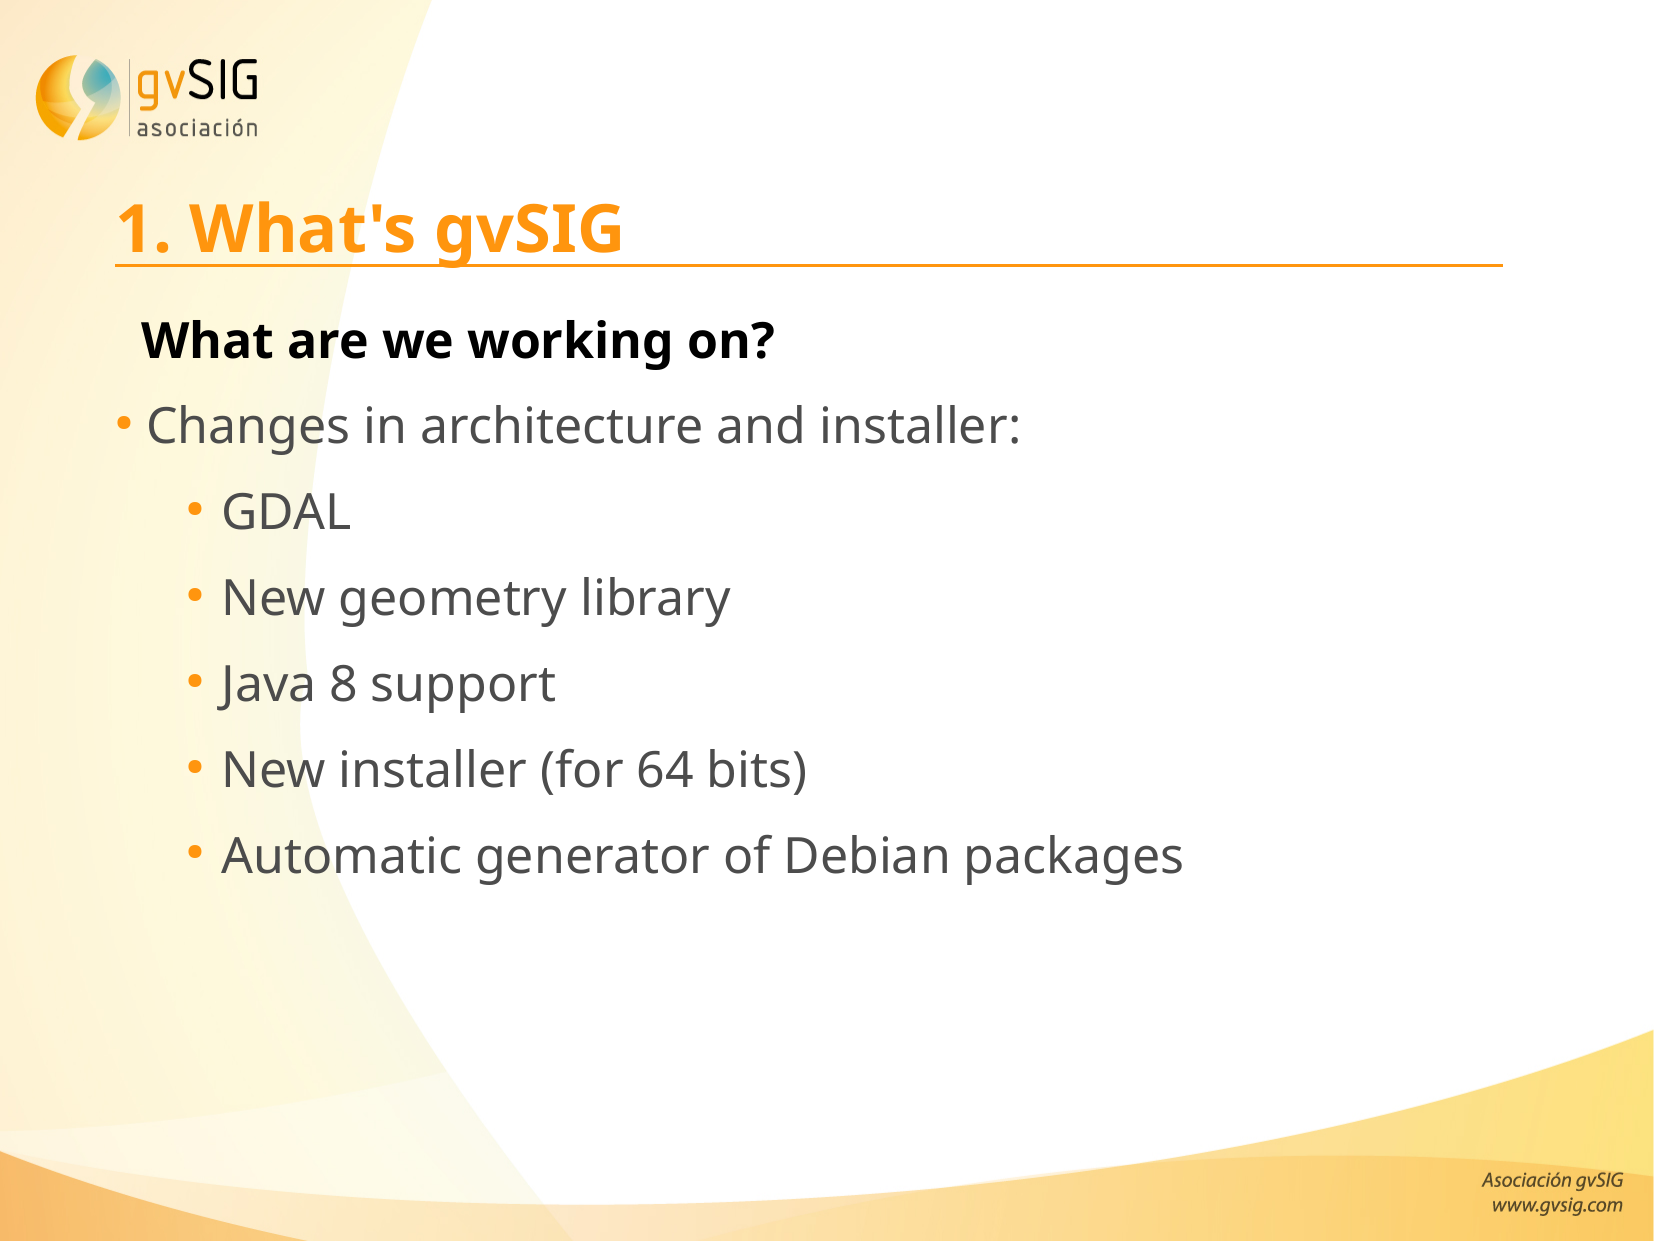

# 1. What's gvSIG
What are we working on?
 Changes in architecture and installer:
GDAL
New geometry library
Java 8 support
New installer (for 64 bits)
Automatic generator of Debian packages